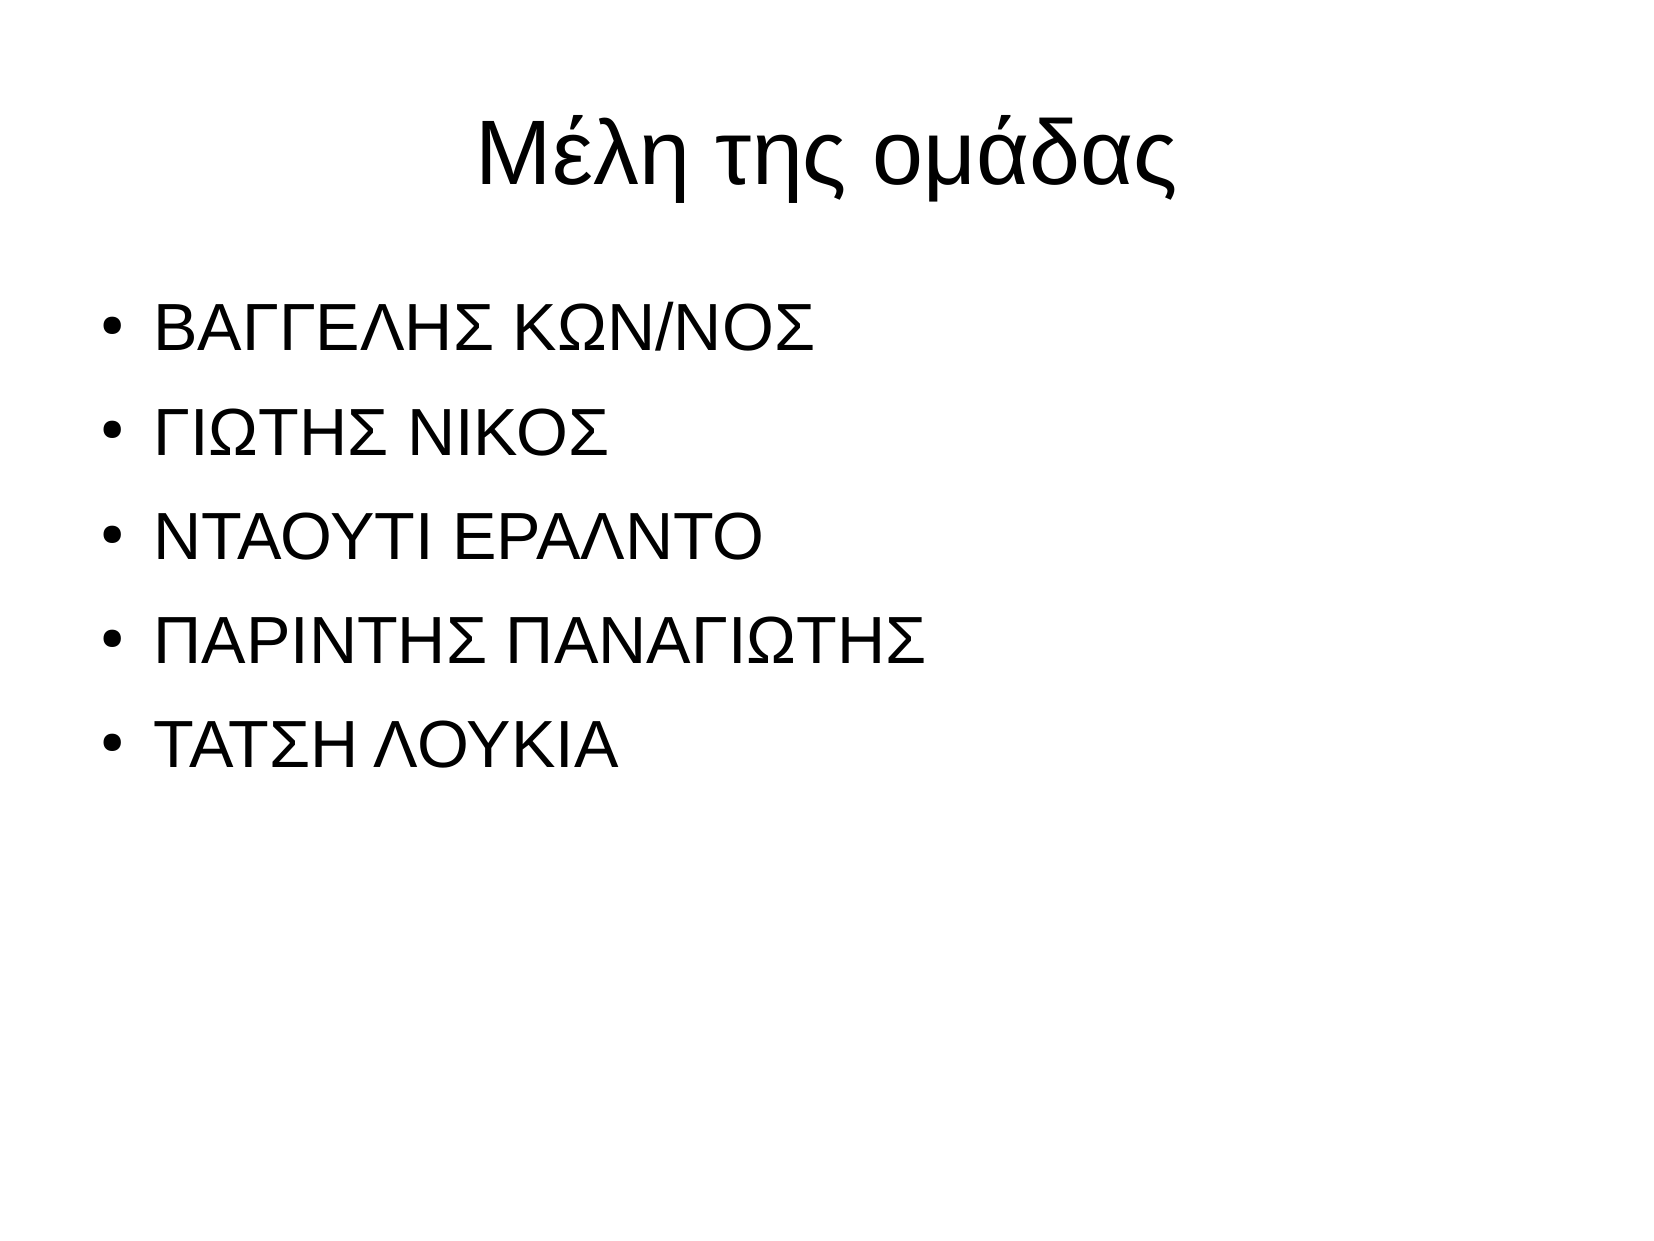

# Μέλη της ομάδας
ΒΑΓΓΕΛΗΣ ΚΩΝ/ΝΟΣ
ΓΙΩΤΗΣ ΝΙΚΟΣ
ΝΤΑΟΥΤΙ ΕΡΑΛΝΤΟ
ΠΑΡΙΝΤΗΣ ΠΑΝΑΓΙΩΤΗΣ
ΤΑΤΣΗ ΛΟΥΚΙΑ